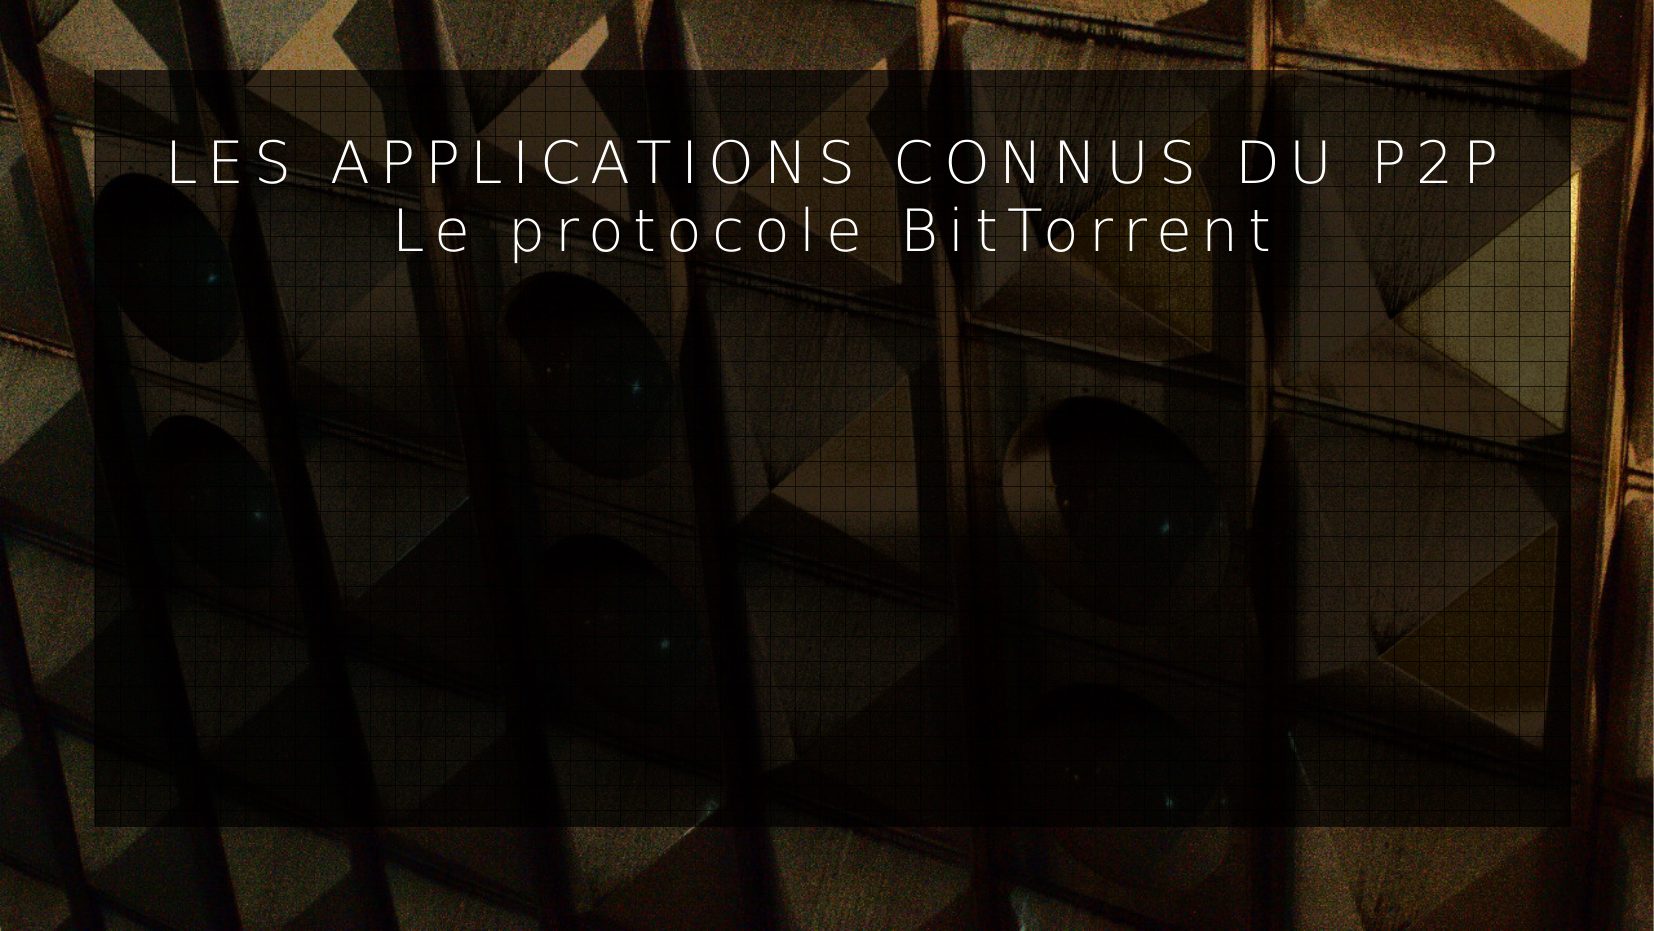

LES APPLICATIONS CONNUS DU P2P
Le protocole BitTorrent
5